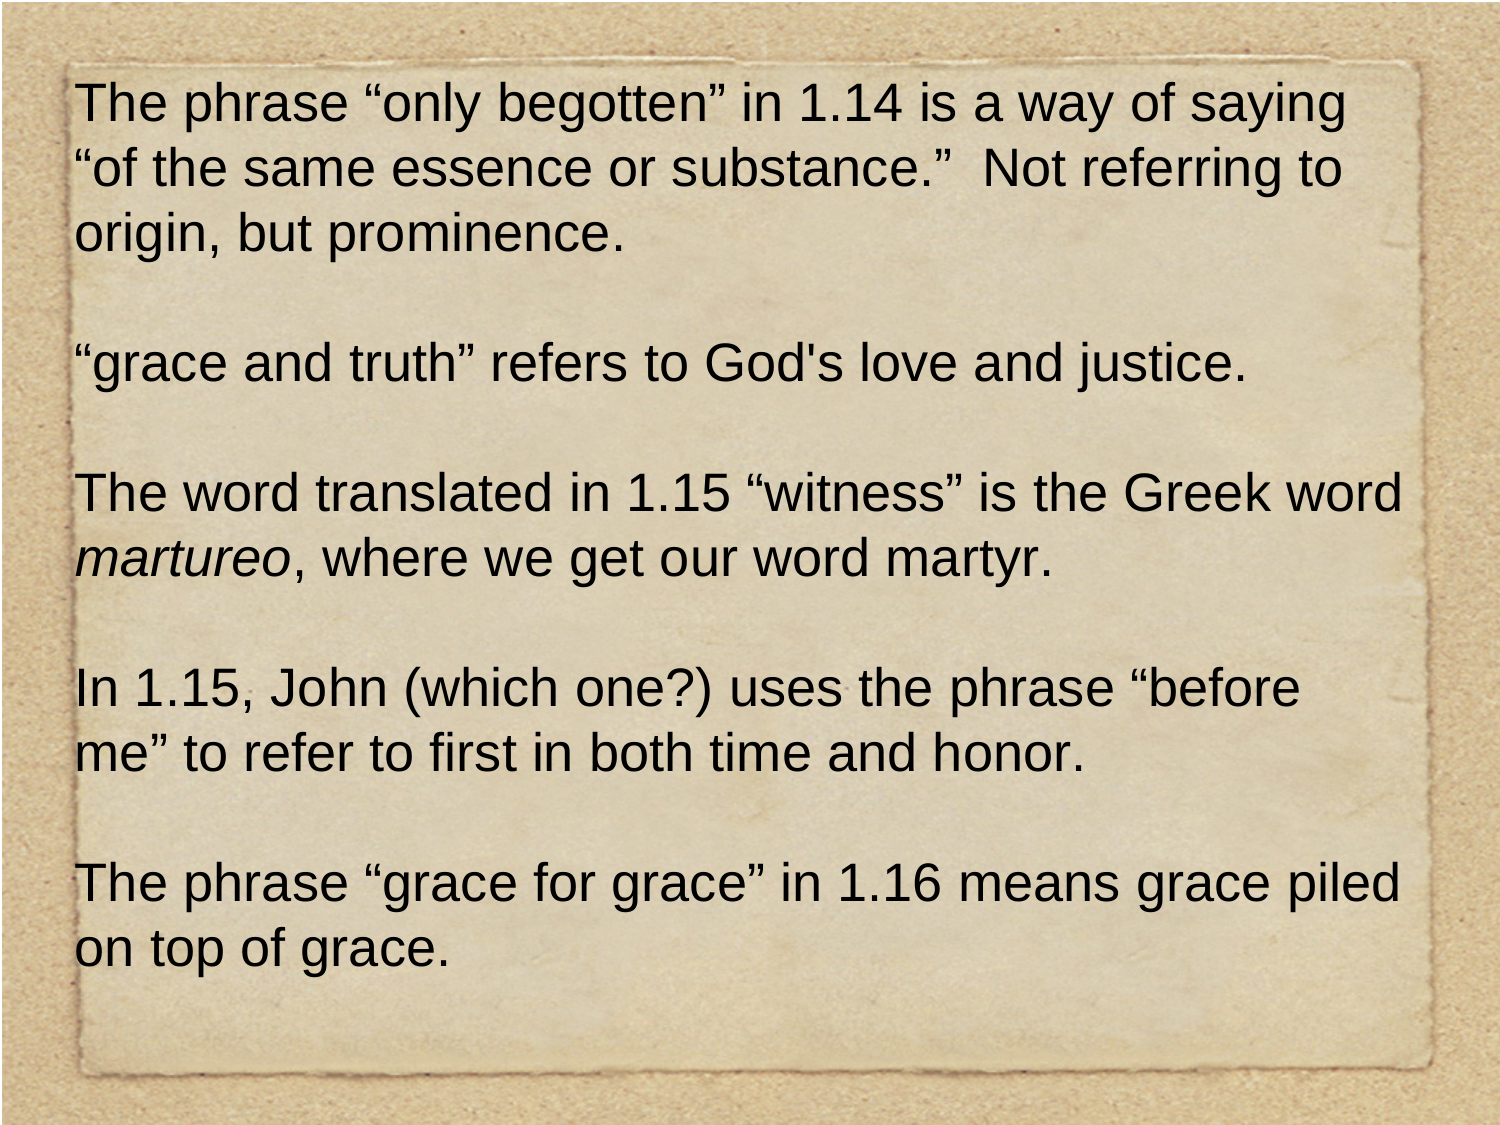

The phrase “only begotten” in 1.14 is a way of saying “of the same essence or substance.” Not referring to origin, but prominence.
“grace and truth” refers to God's love and justice.
The word translated in 1.15 “witness” is the Greek word martureo, where we get our word martyr.
In 1.15, John (which one?) uses the phrase “before me” to refer to first in both time and honor.
The phrase “grace for grace” in 1.16 means grace piled on top of grace.